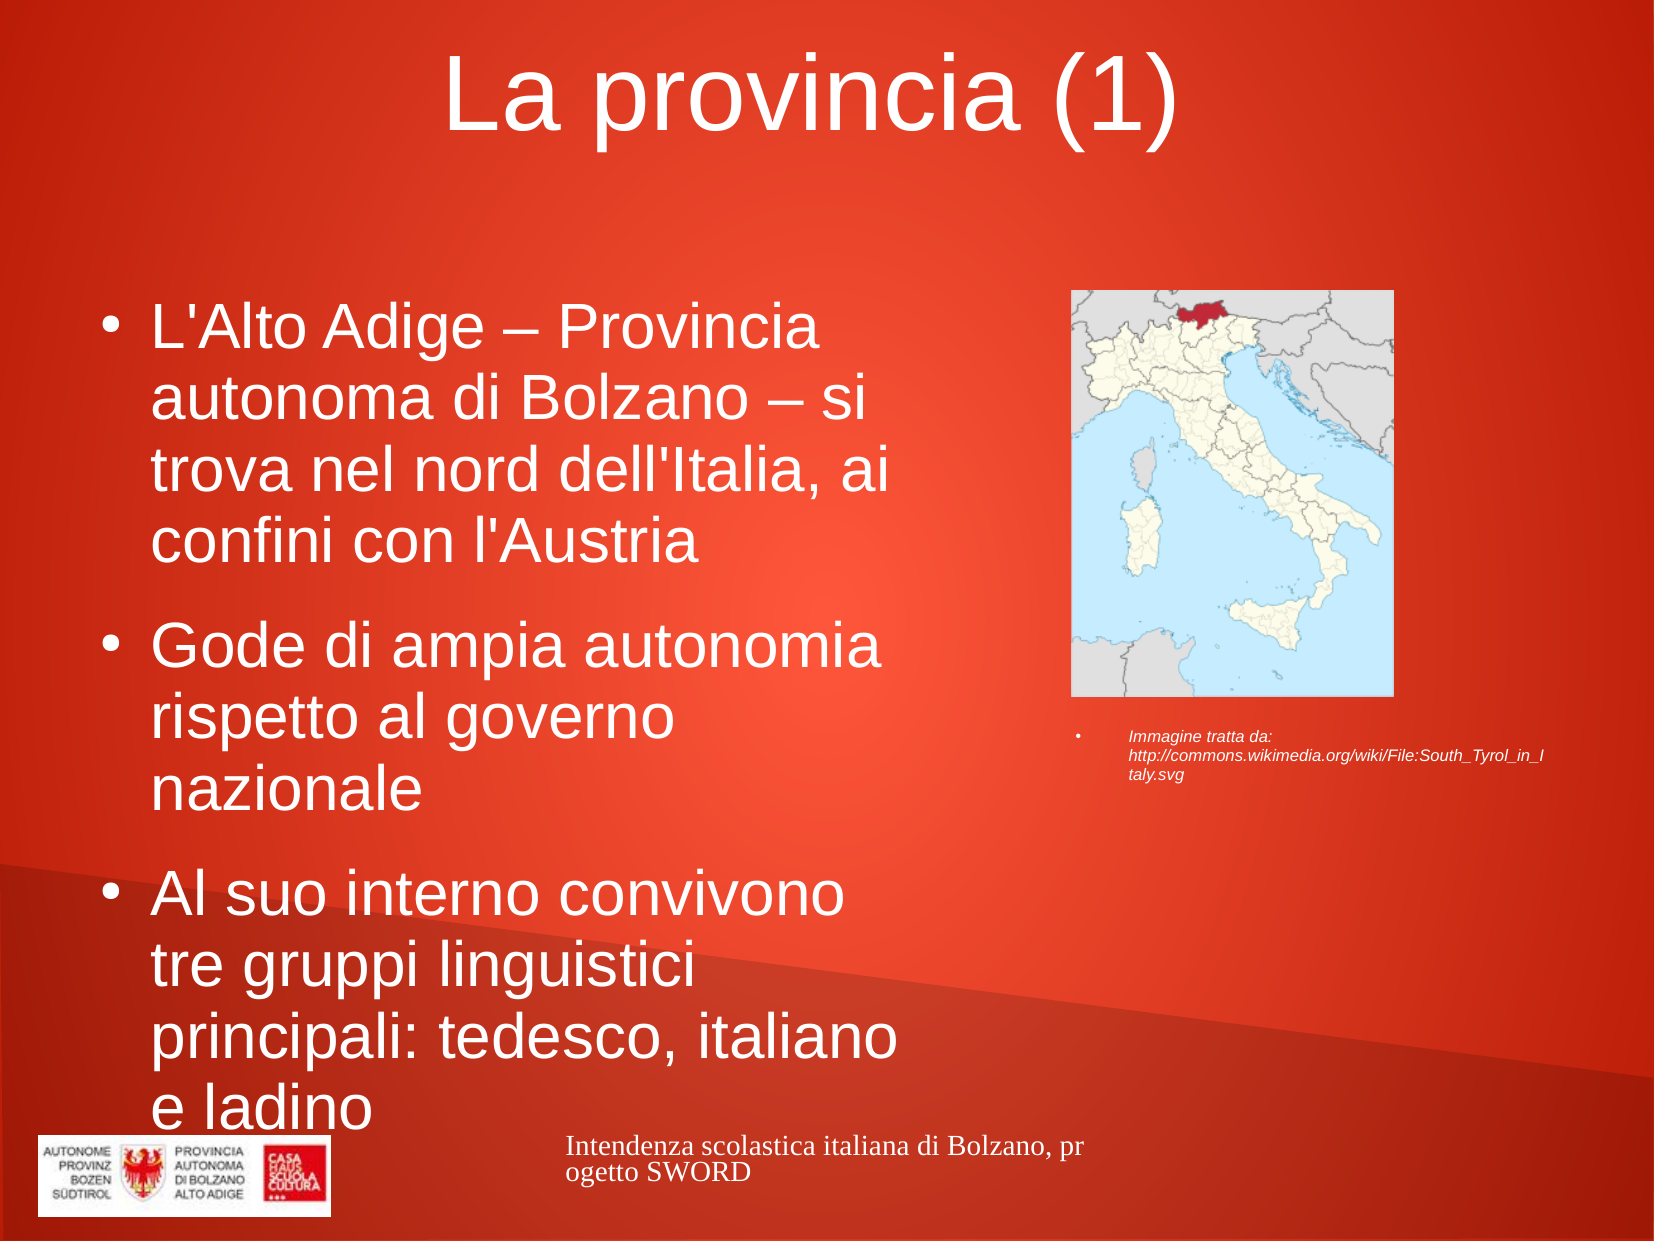

# La provincia (1)
L'Alto Adige – Provincia autonoma di Bolzano – si trova nel nord dell'Italia, ai confini con l'Austria
Gode di ampia autonomia rispetto al governo nazionale
Al suo interno convivono tre gruppi linguistici principali: tedesco, italiano e ladino
Immagine tratta da: http://commons.wikimedia.org/wiki/File:South_Tyrol_in_Italy.svg
Intendenza scolastica italiana di Bolzano, progetto SWORD